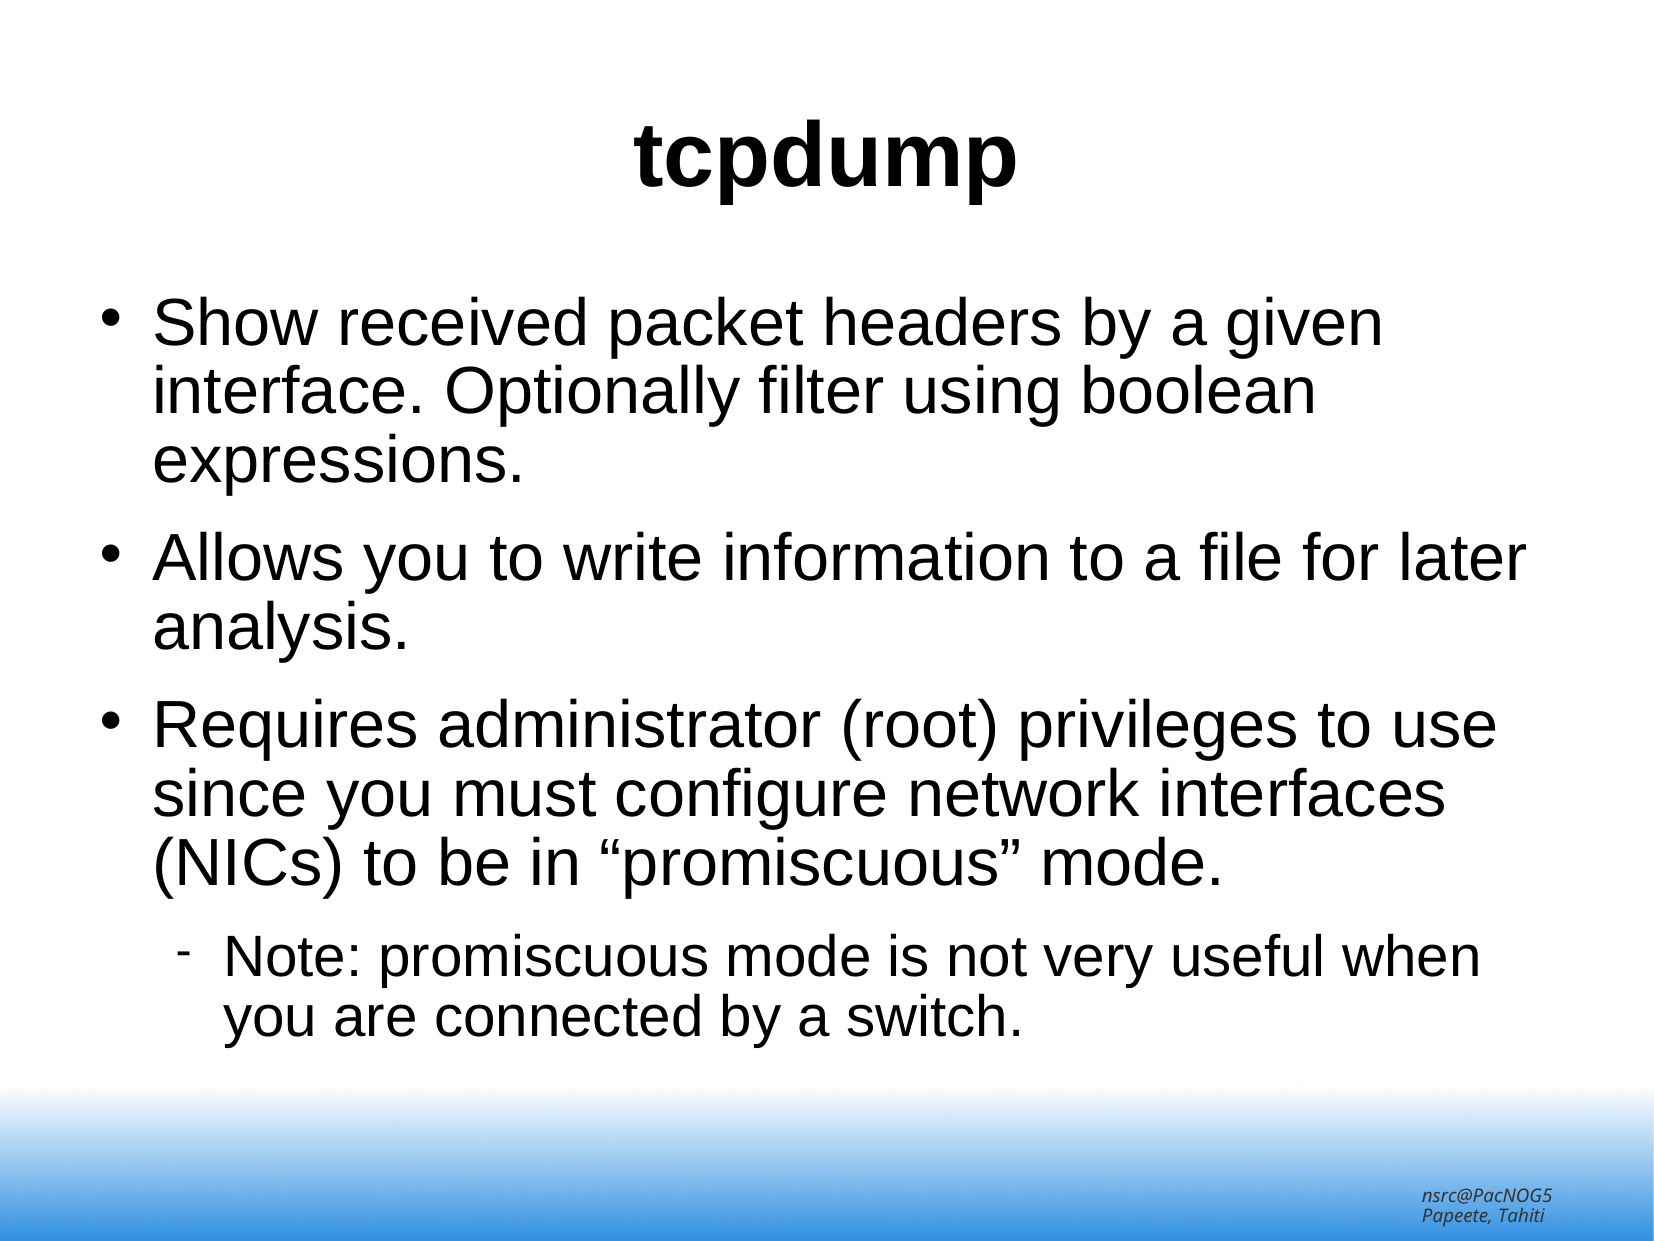

# tcpdump
Show received packet headers by a given interface. Optionally filter using boolean expressions.
Allows you to write information to a file for later analysis.
Requires administrator (root) privileges to use since you must configure network interfaces (NICs) to be in “promiscuous” mode.
Note: promiscuous mode is not very useful when you are connected by a switch.